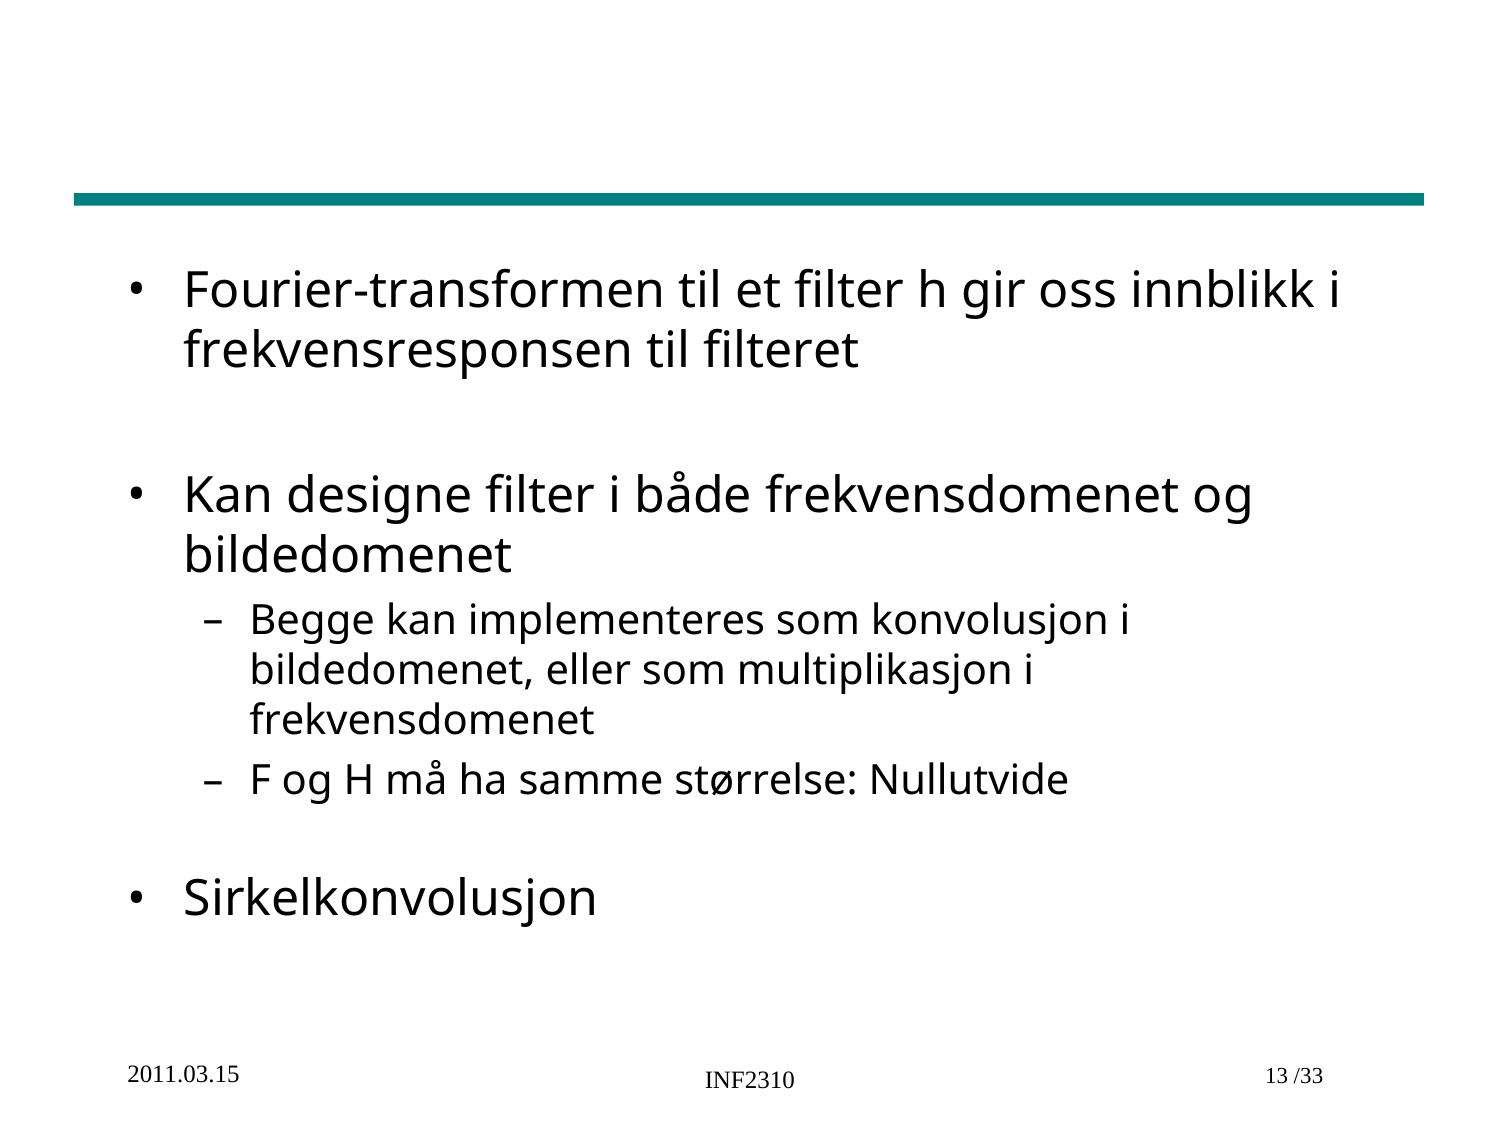

#
Fourier-transformen til et filter h gir oss innblikk i frekvensresponsen til filteret
Kan designe filter i både frekvensdomenet og bildedomenet
Begge kan implementeres som konvolusjon i bildedomenet, eller som multiplikasjon i frekvensdomenet
F og H må ha samme størrelse: Nullutvide
Sirkelkonvolusjon
INF2310